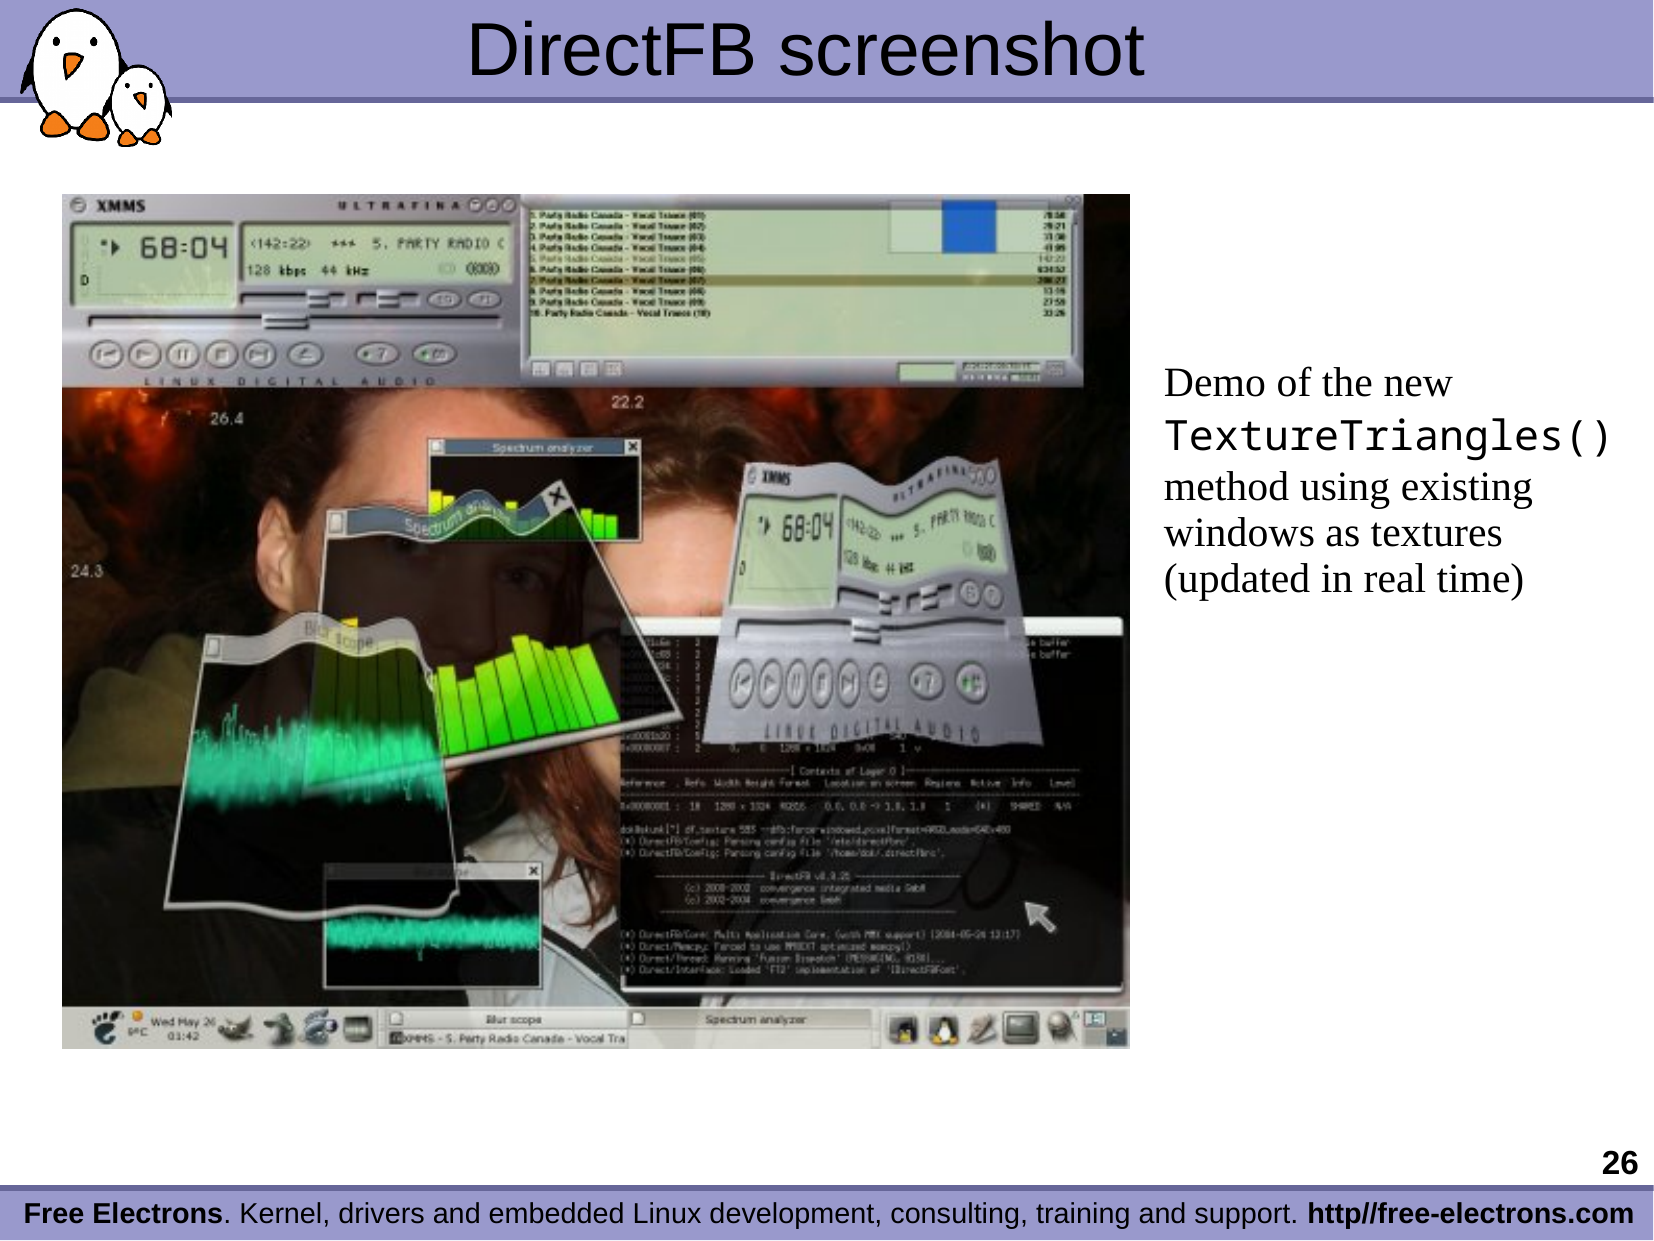

# DirectFB screenshot
Demo of the new TextureTriangles() method using existing windows as textures (updated in real time)